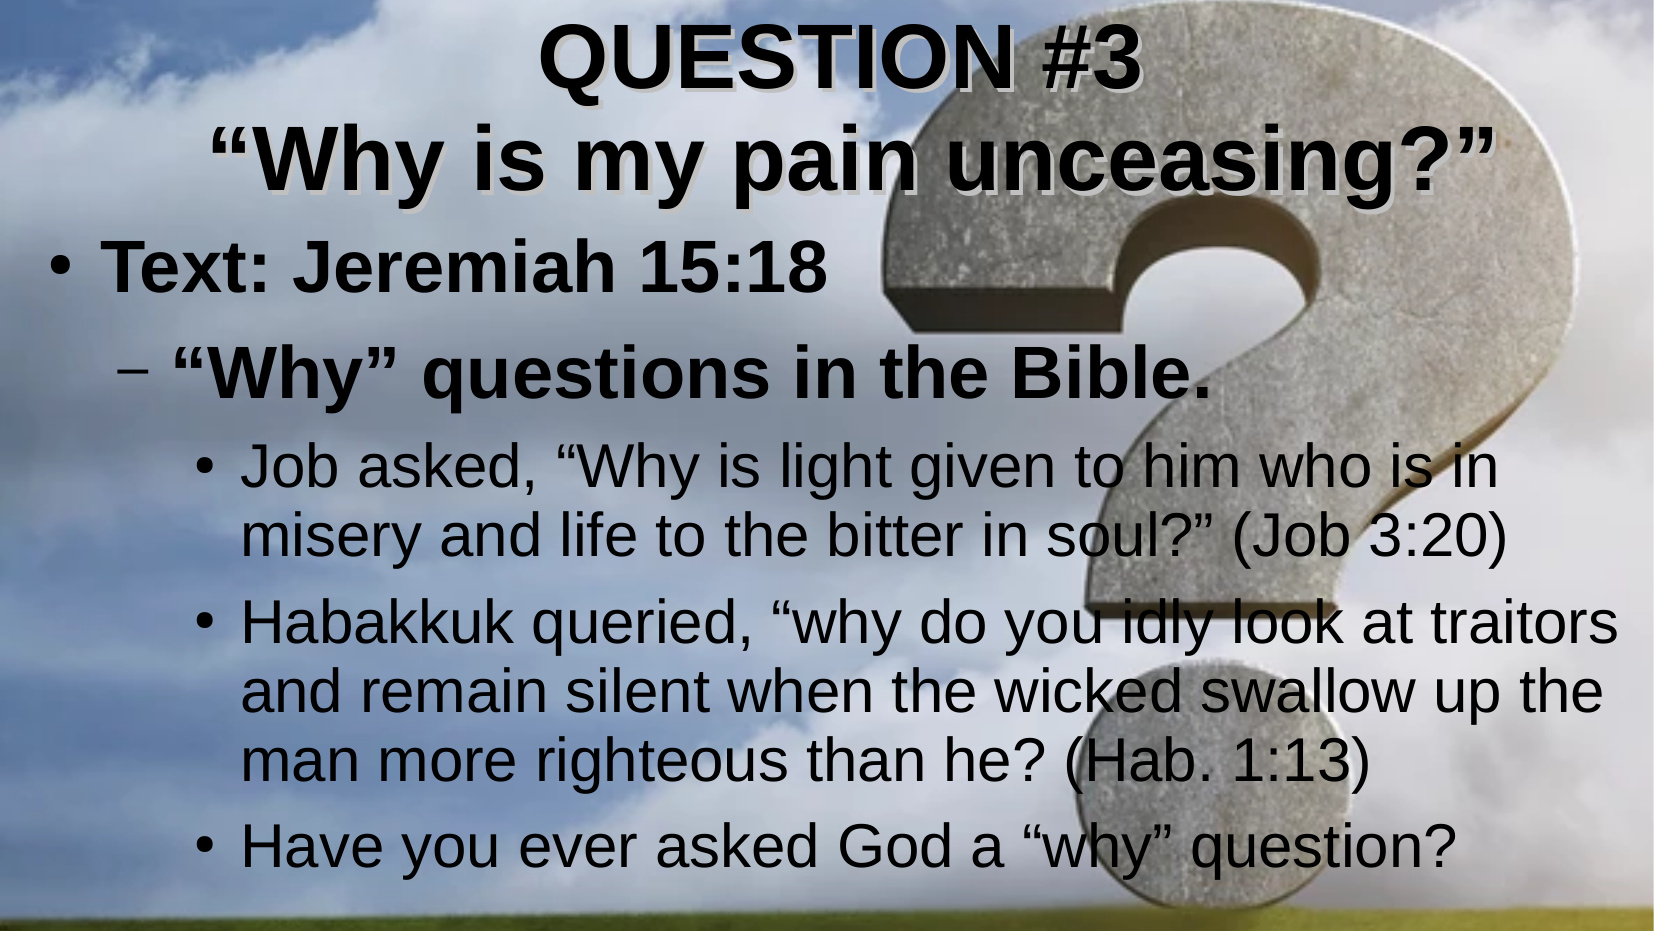

# QUESTION #3 “Why is my pain unceasing?”
Text: Jeremiah 15:18
“Why” questions in the Bible.
Job asked, “Why is light given to him who is in misery and life to the bitter in soul?” (Job 3:20)
Habakkuk queried, “why do you idly look at traitors and remain silent when the wicked swallow up the man more righteous than he? (Hab. 1:13)
Have you ever asked God a “why” question?